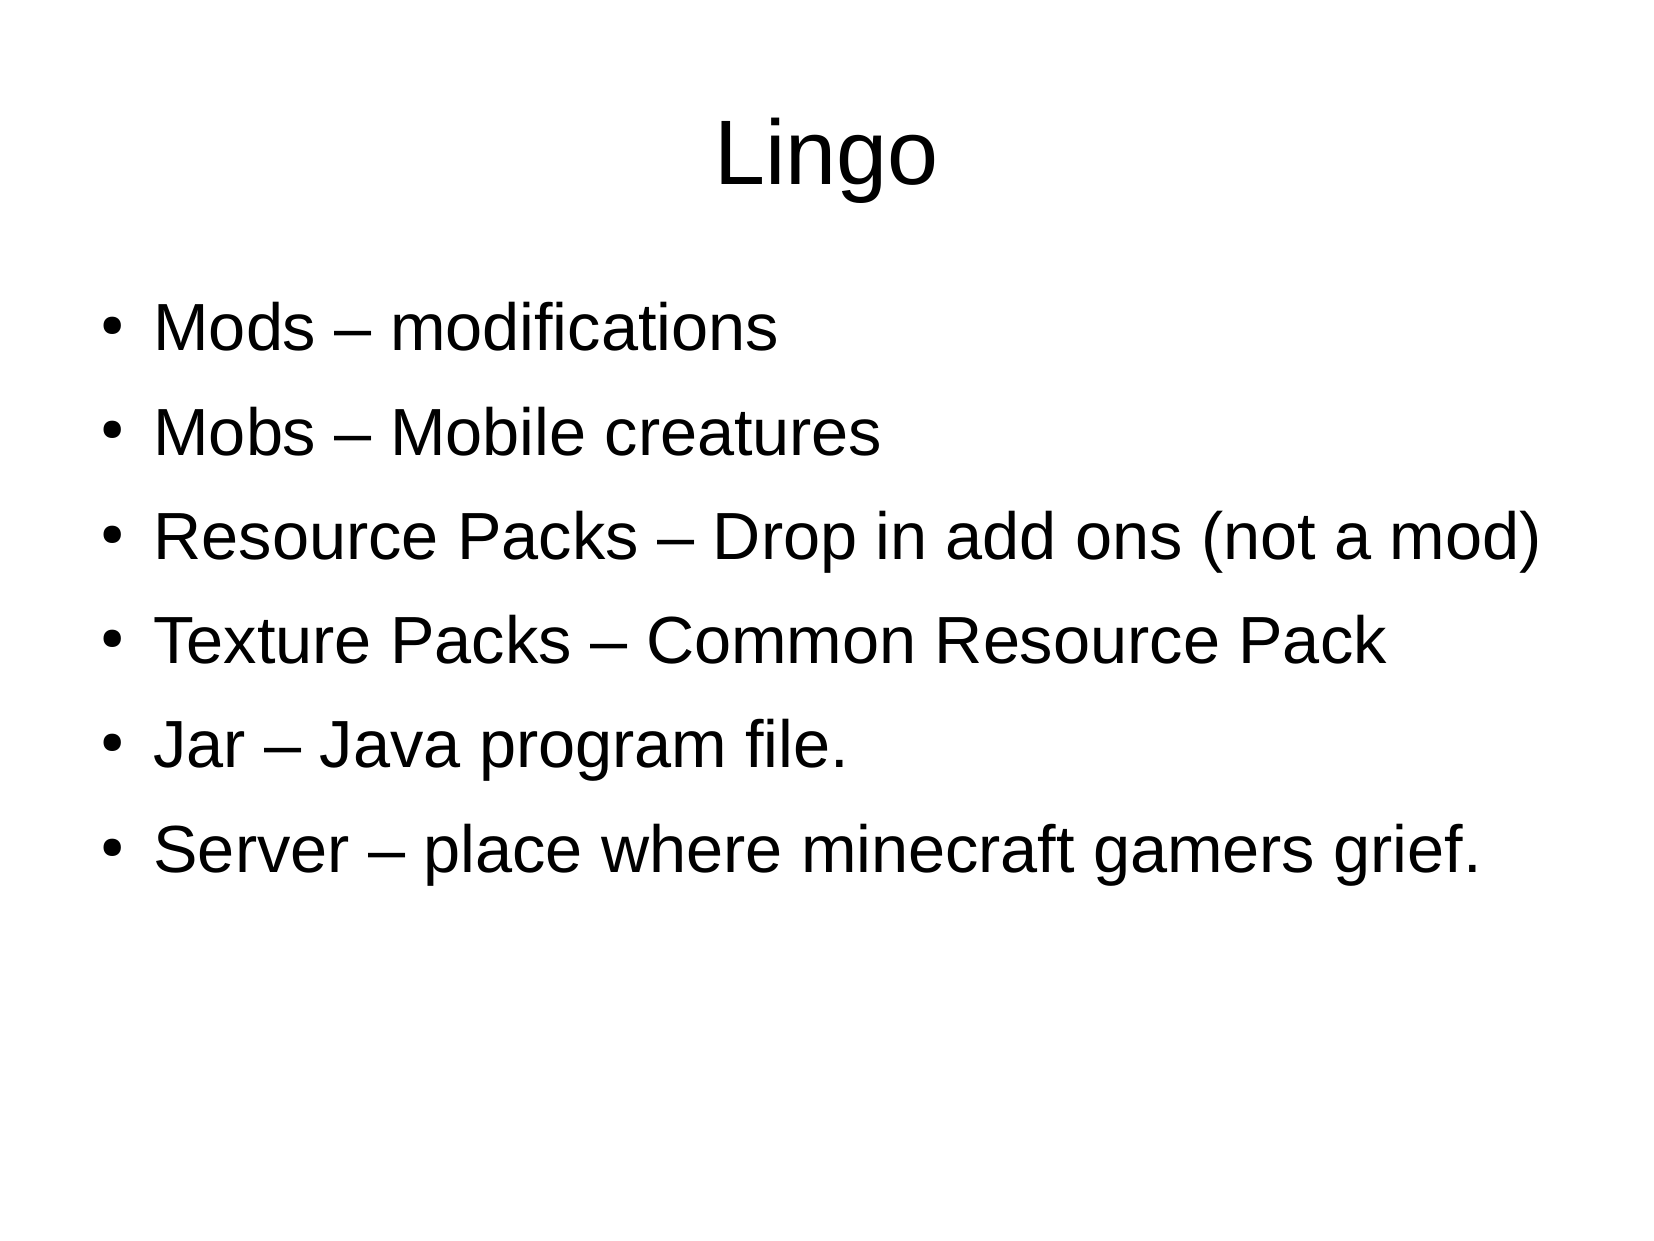

# Lingo
Mods – modifications
Mobs – Mobile creatures
Resource Packs – Drop in add ons (not a mod)
Texture Packs – Common Resource Pack
Jar – Java program file.
Server – place where minecraft gamers grief.